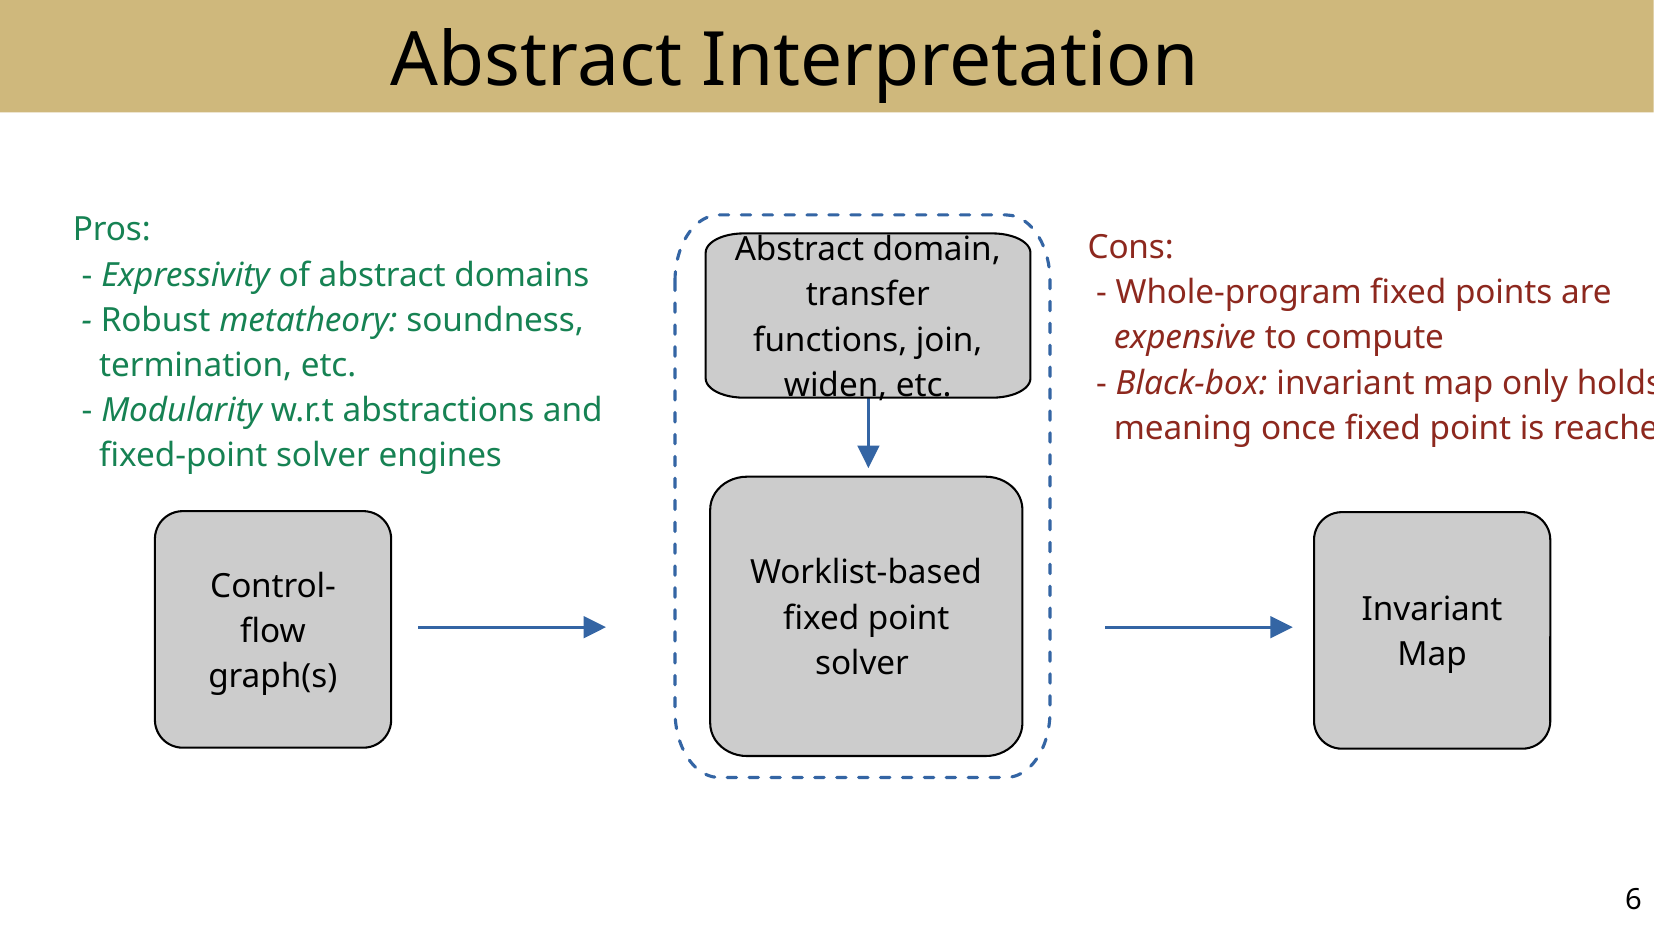

# Abstract Interpretation
Pros:
 - Expressivity of abstract domains
 - Robust metatheory: soundness,
 termination, etc.
 - Modularity w.r.t abstractions and
 fixed-point solver engines
Cons:
 - Whole-program fixed points are
 expensive to compute
 - Black-box: invariant map only holds
 meaning once fixed point is reached
Abstract domain, transfer functions, join, widen, etc.
Worklist-based fixed point solver
Control-flow graph(s)
Invariant Map
Program
Over-
approximate
Facts